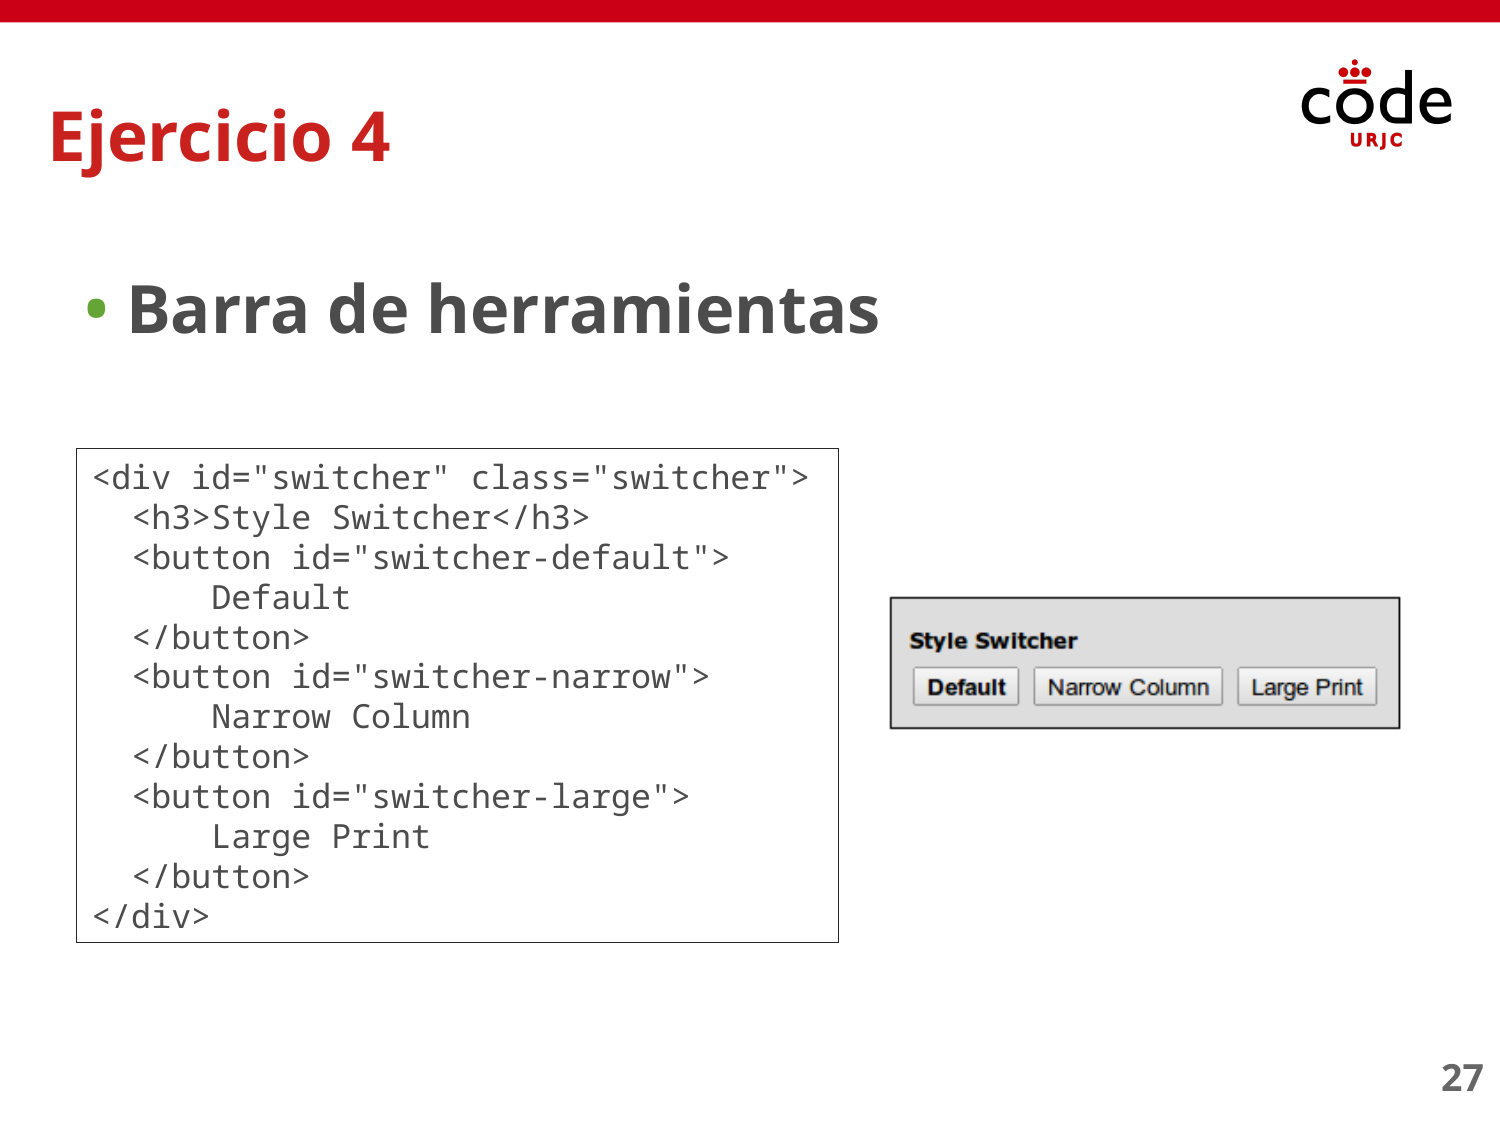

# Ejercicio 4
Barra de herramientas
<div id="switcher" class="switcher">
 <h3>Style Switcher</h3>
 <button id="switcher-default">
 Default
 </button>
 <button id="switcher-narrow">
 Narrow Column
 </button>
 <button id="switcher-large">
 Large Print
 </button>
</div>